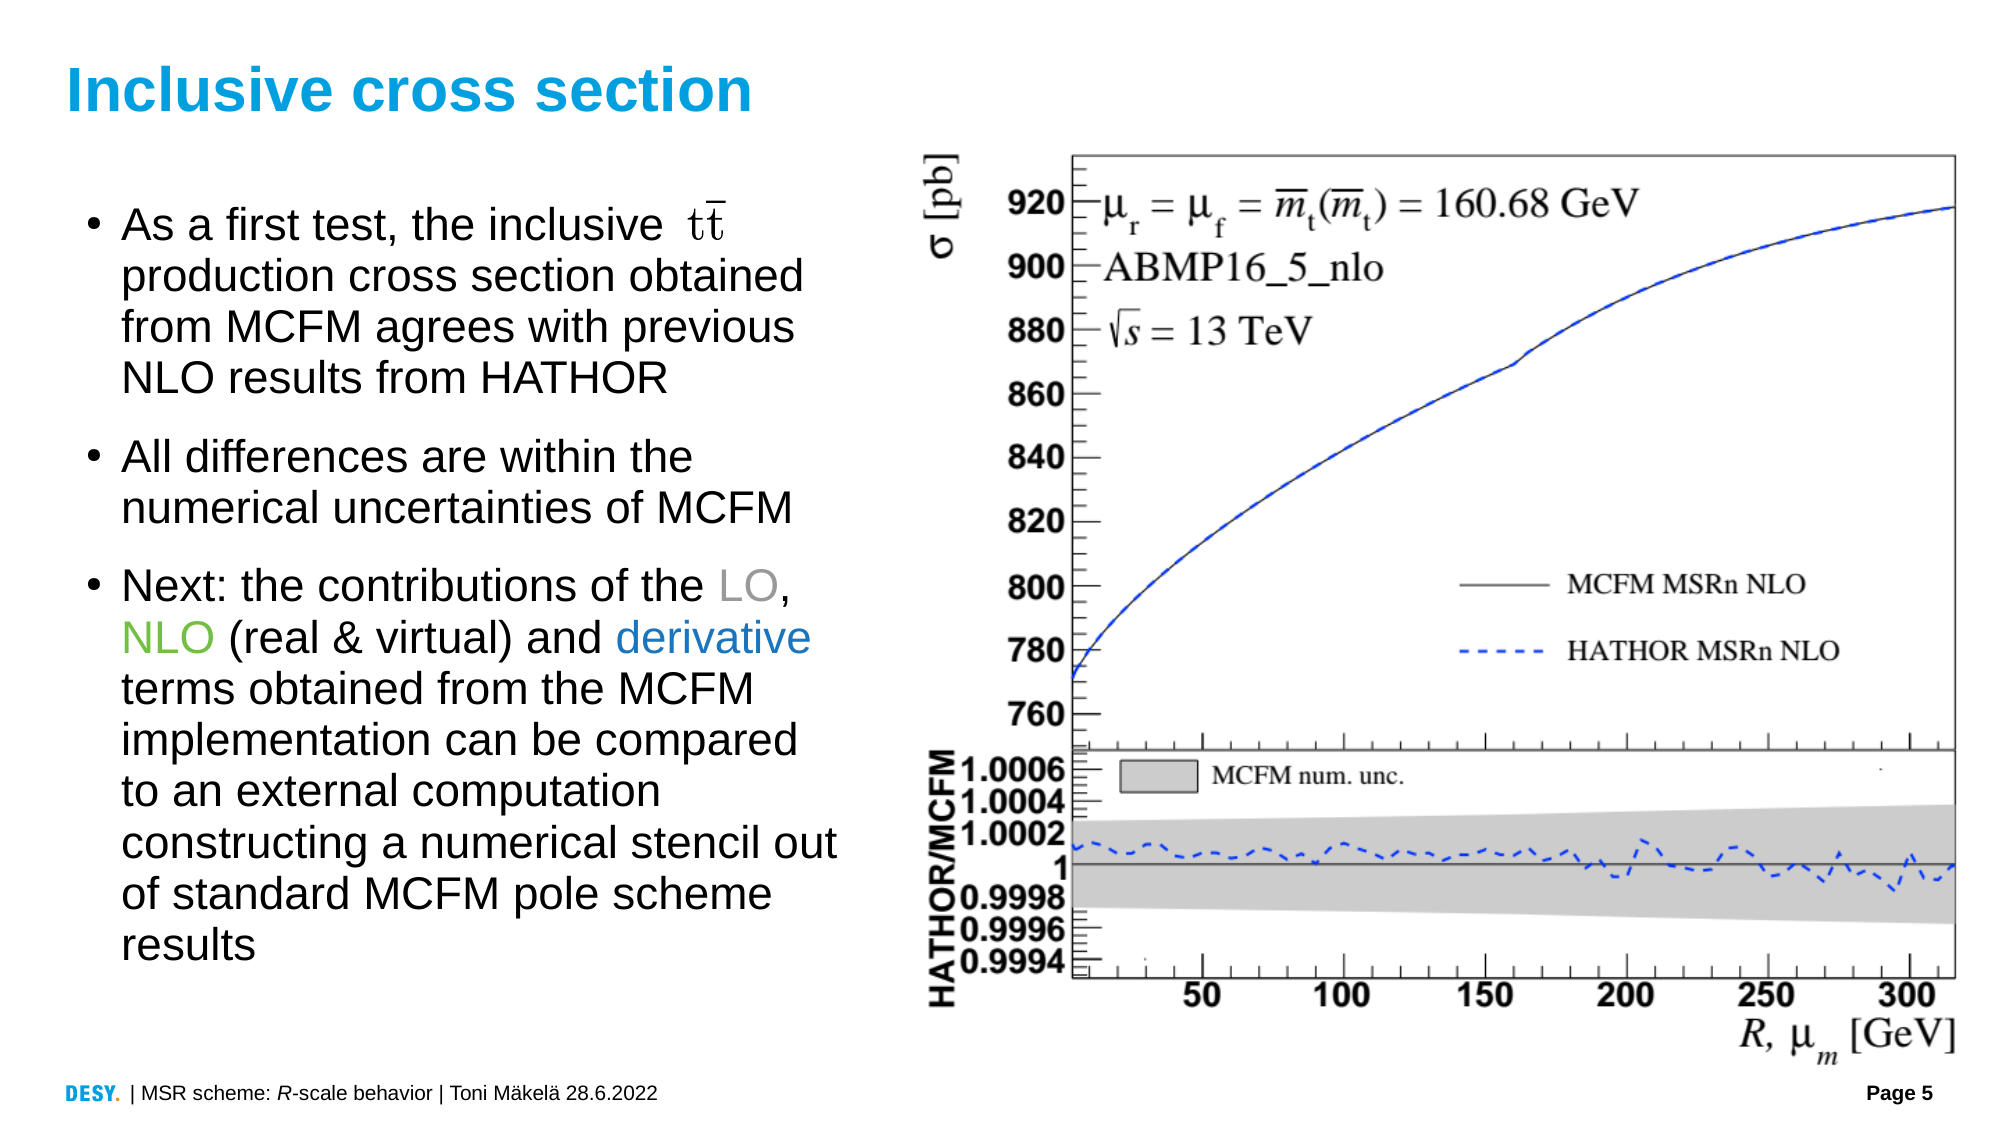

# Inclusive cross section
As a first test, the inclusive
production cross section obtained from MCFM agrees with previous NLO results from HATHOR
All differences are within the numerical uncertainties of MCFM
Next: the contributions of the LO, NLO (real & virtual) and derivative terms obtained from the MCFM implementation can be compared to an external computation constructing a numerical stencil out of standard MCFM pole scheme results
| MSR scheme: R-scale behavior | Toni Mäkelä 28.6.2022